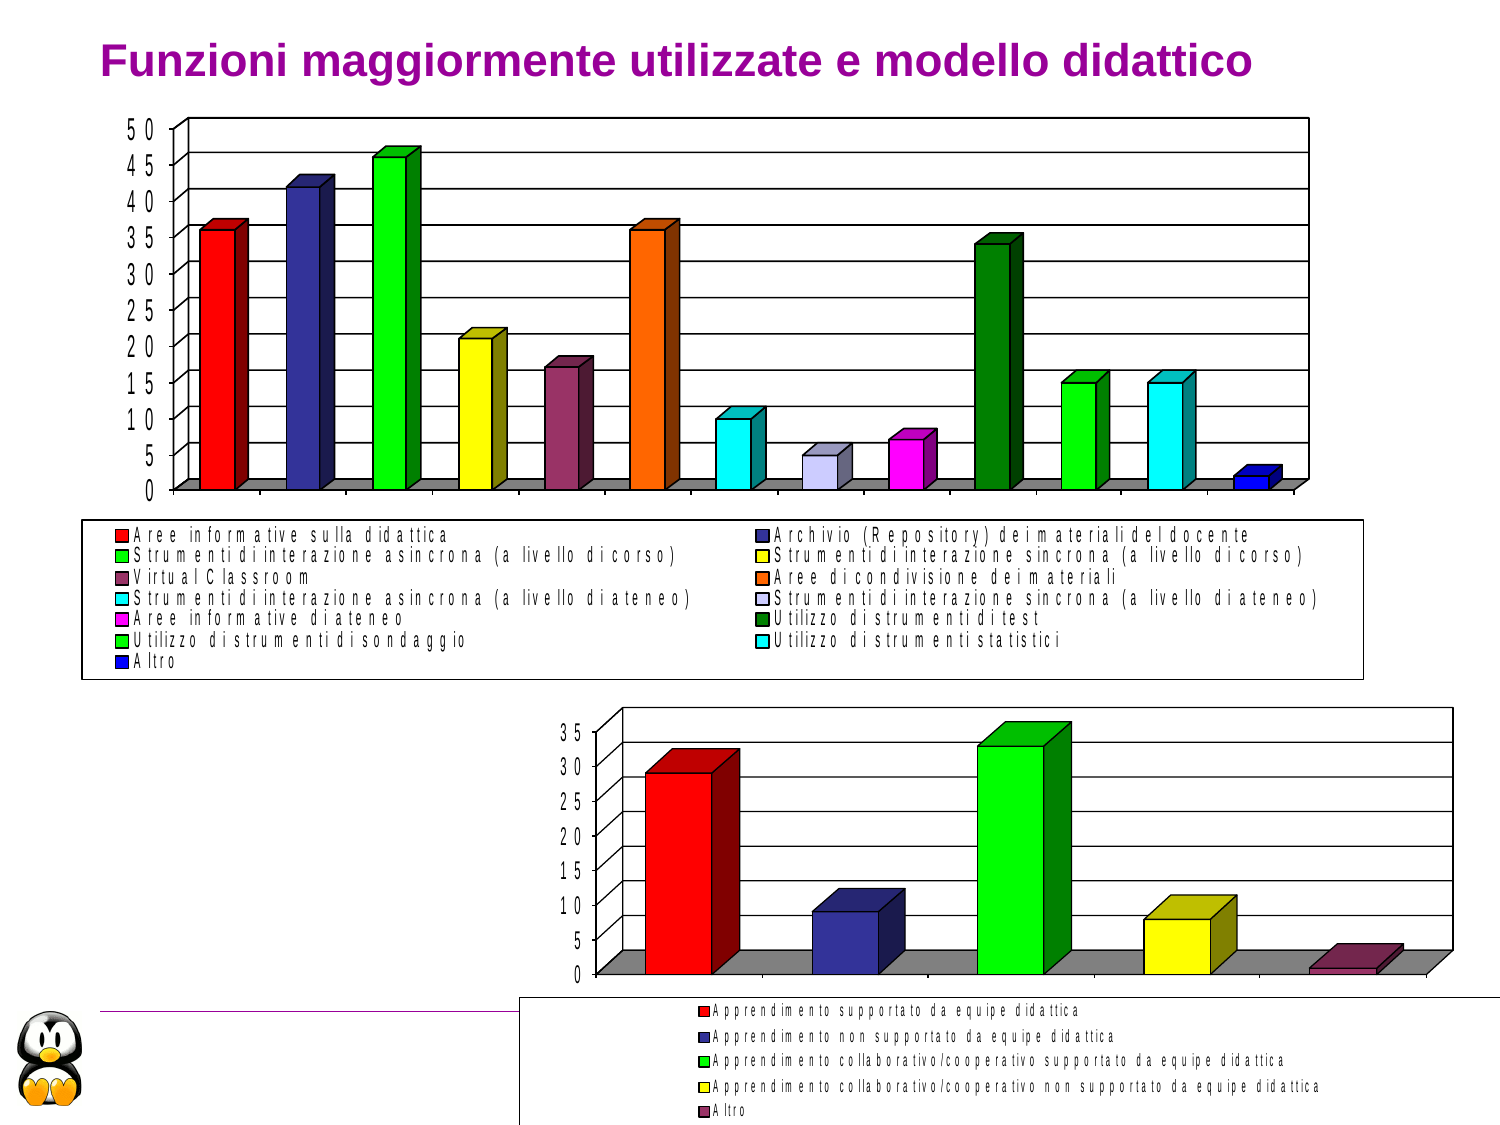

# Funzioni maggiormente utilizzate e modello didattico